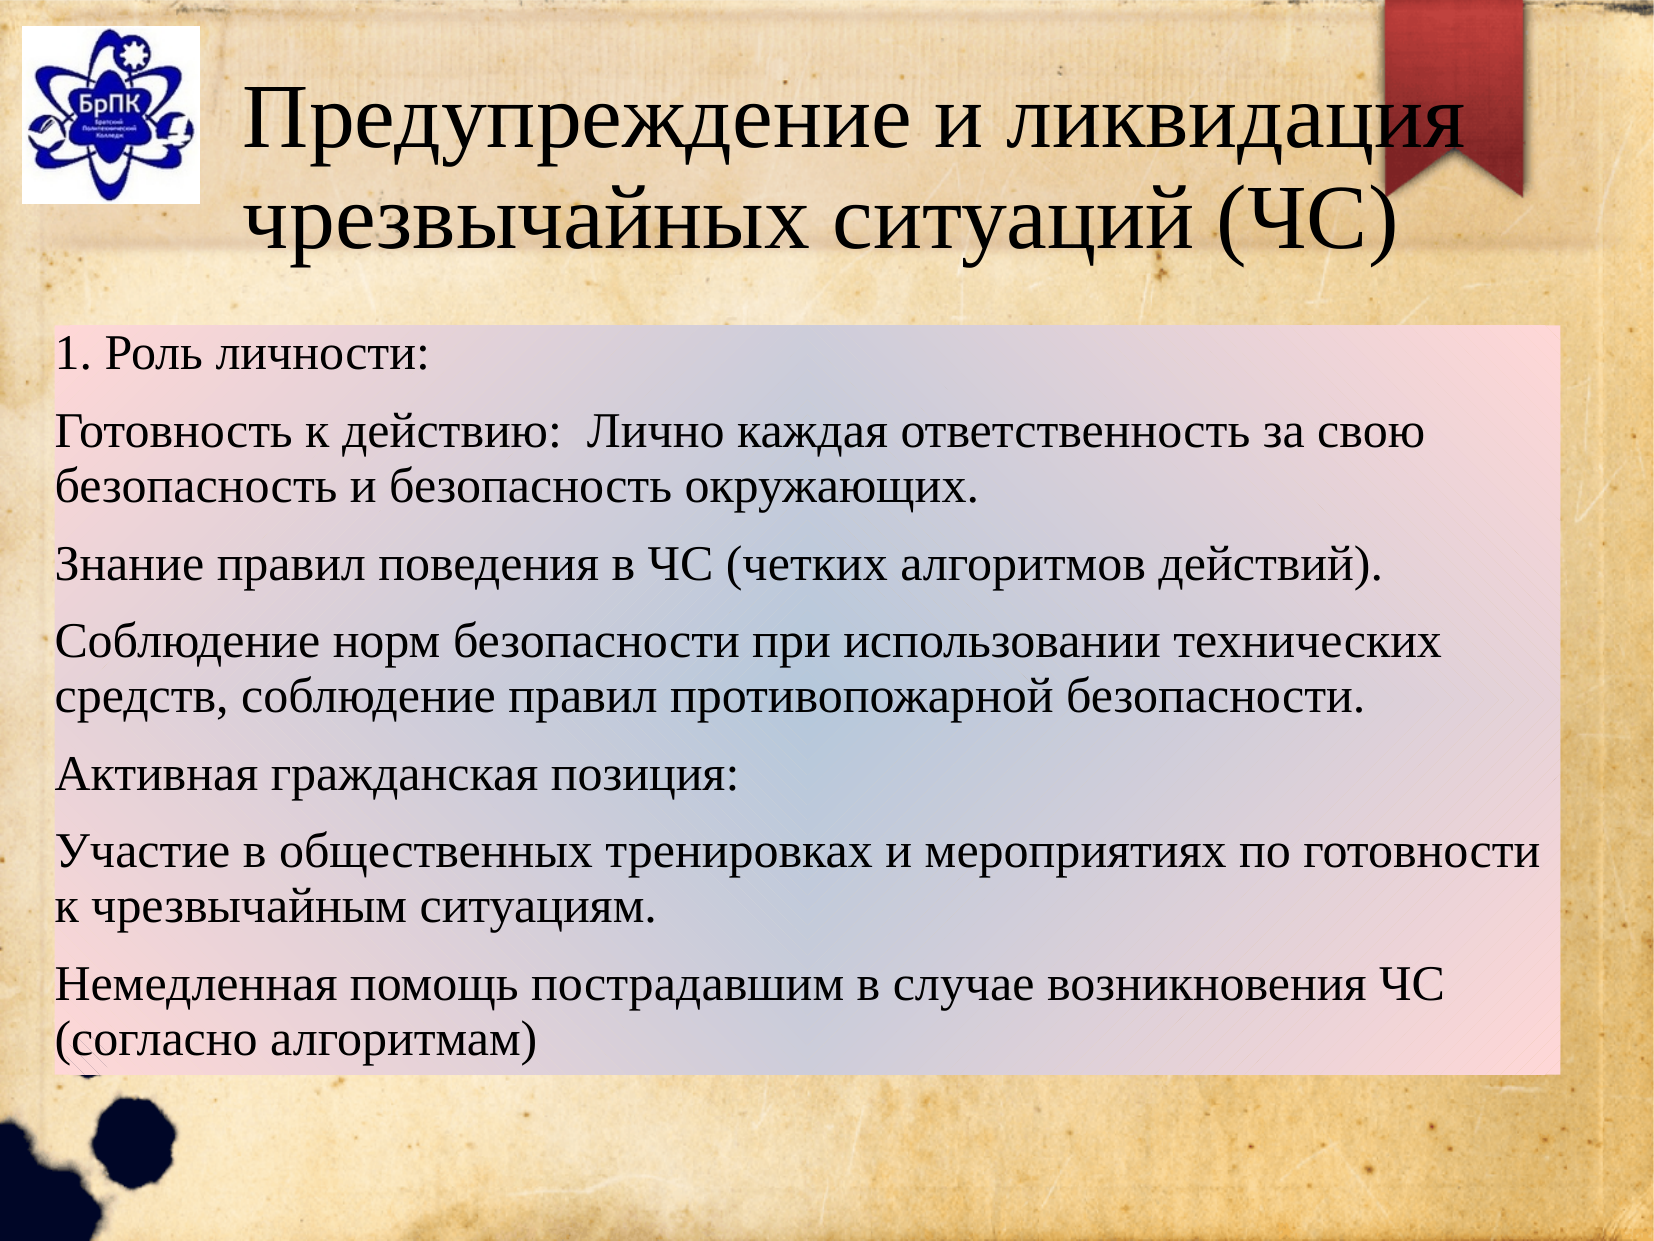

# Предупреждение и ликвидация чрезвычайных ситуаций (ЧС)
1. Роль личности:
Готовность к действию: Лично каждая ответственность за свою безопасность и безопасность окружающих.
Знание правил поведения в ЧС (четких алгоритмов действий).
Соблюдение норм безопасности при использовании технических средств, соблюдение правил противопожарной безопасности.
Активная гражданская позиция:
Участие в общественных тренировках и мероприятиях по готовности к чрезвычайным ситуациям.
Немедленная помощь пострадавшим в случае возникновения ЧС (согласно алгоритмам)